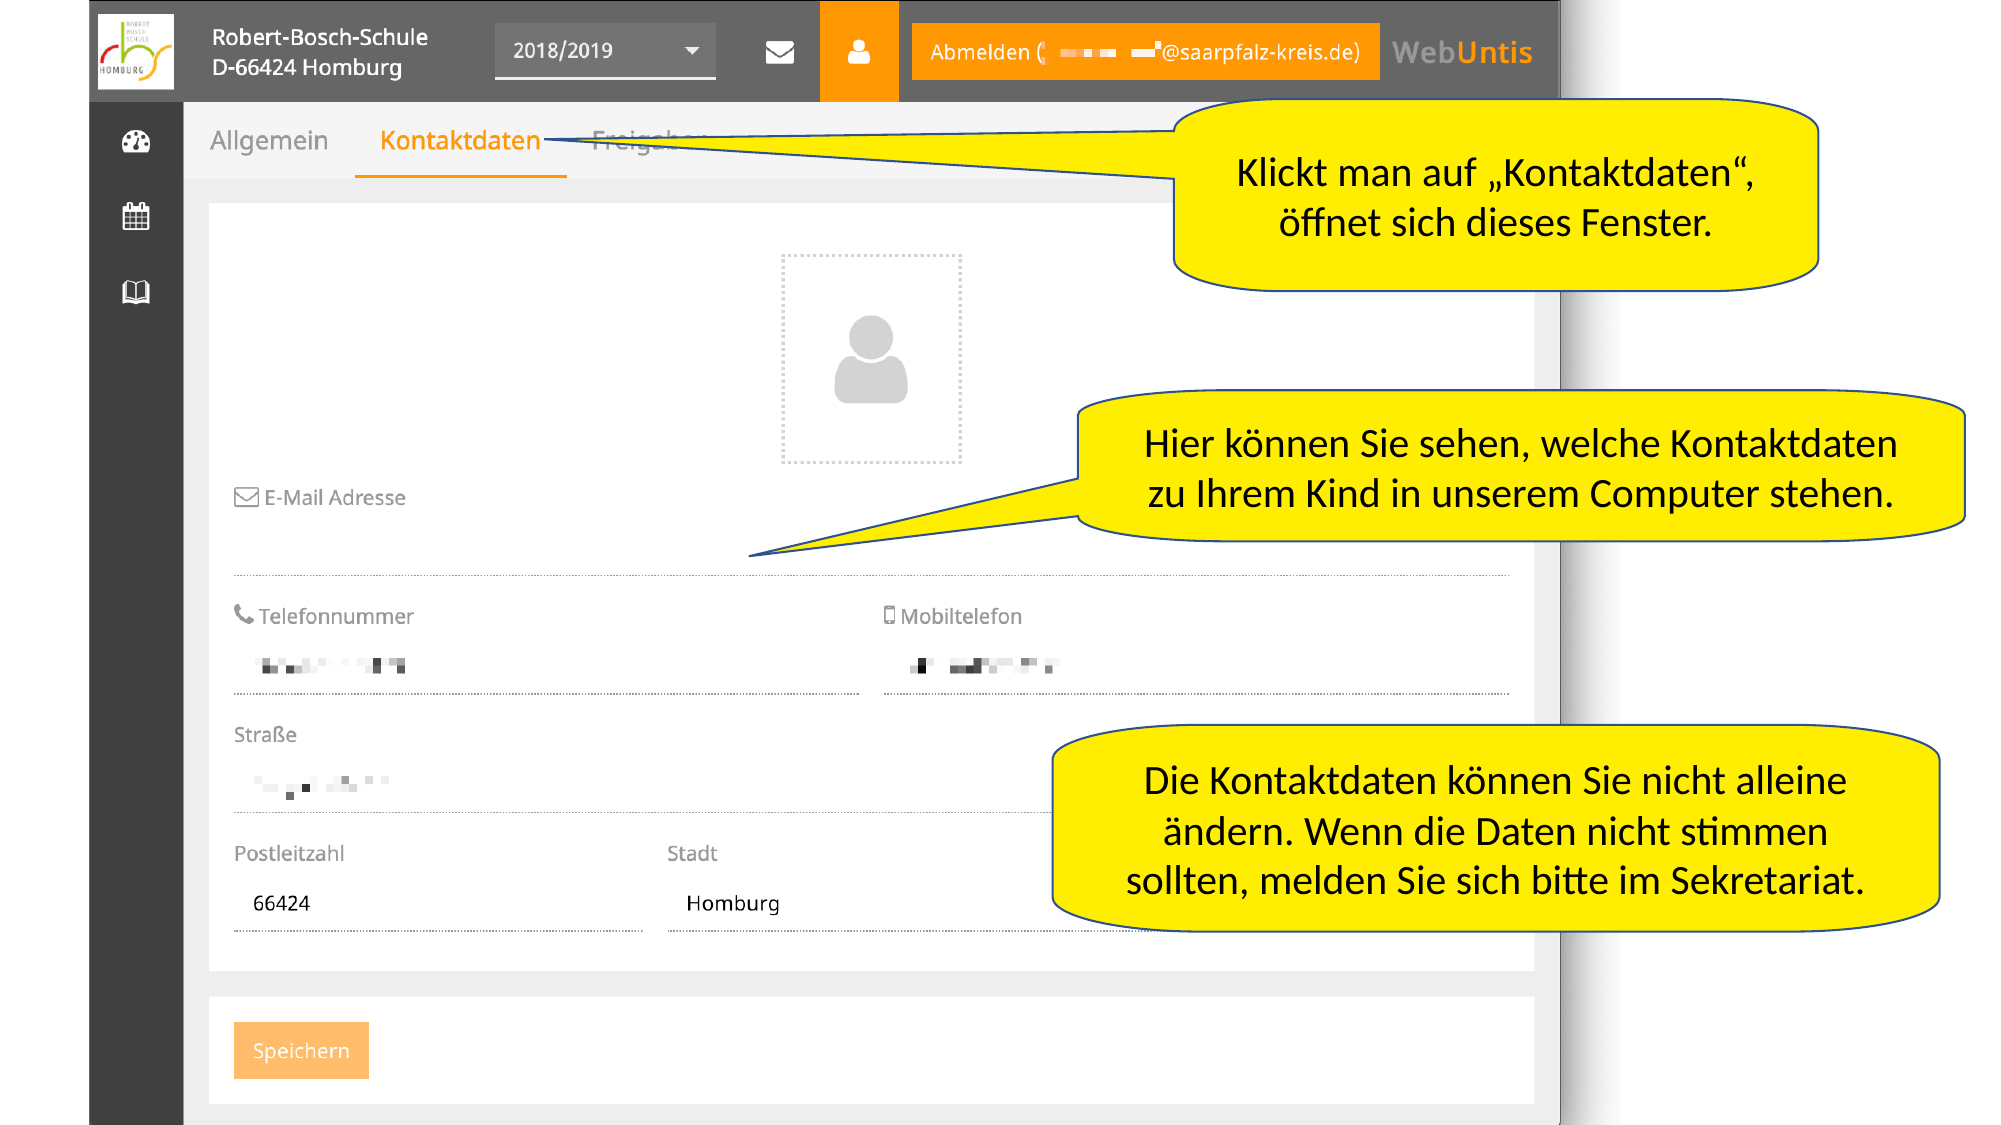

Klickt man auf „Kontaktdaten“, öffnet sich dieses Fenster.
Hier können Sie sehen, welche Kontaktdaten zu Ihrem Kind in unserem Computer stehen.
Die Kontaktdaten können Sie nicht alleine ändern. Wenn die Daten nicht stimmen sollten, melden Sie sich bitte im Sekretariat.